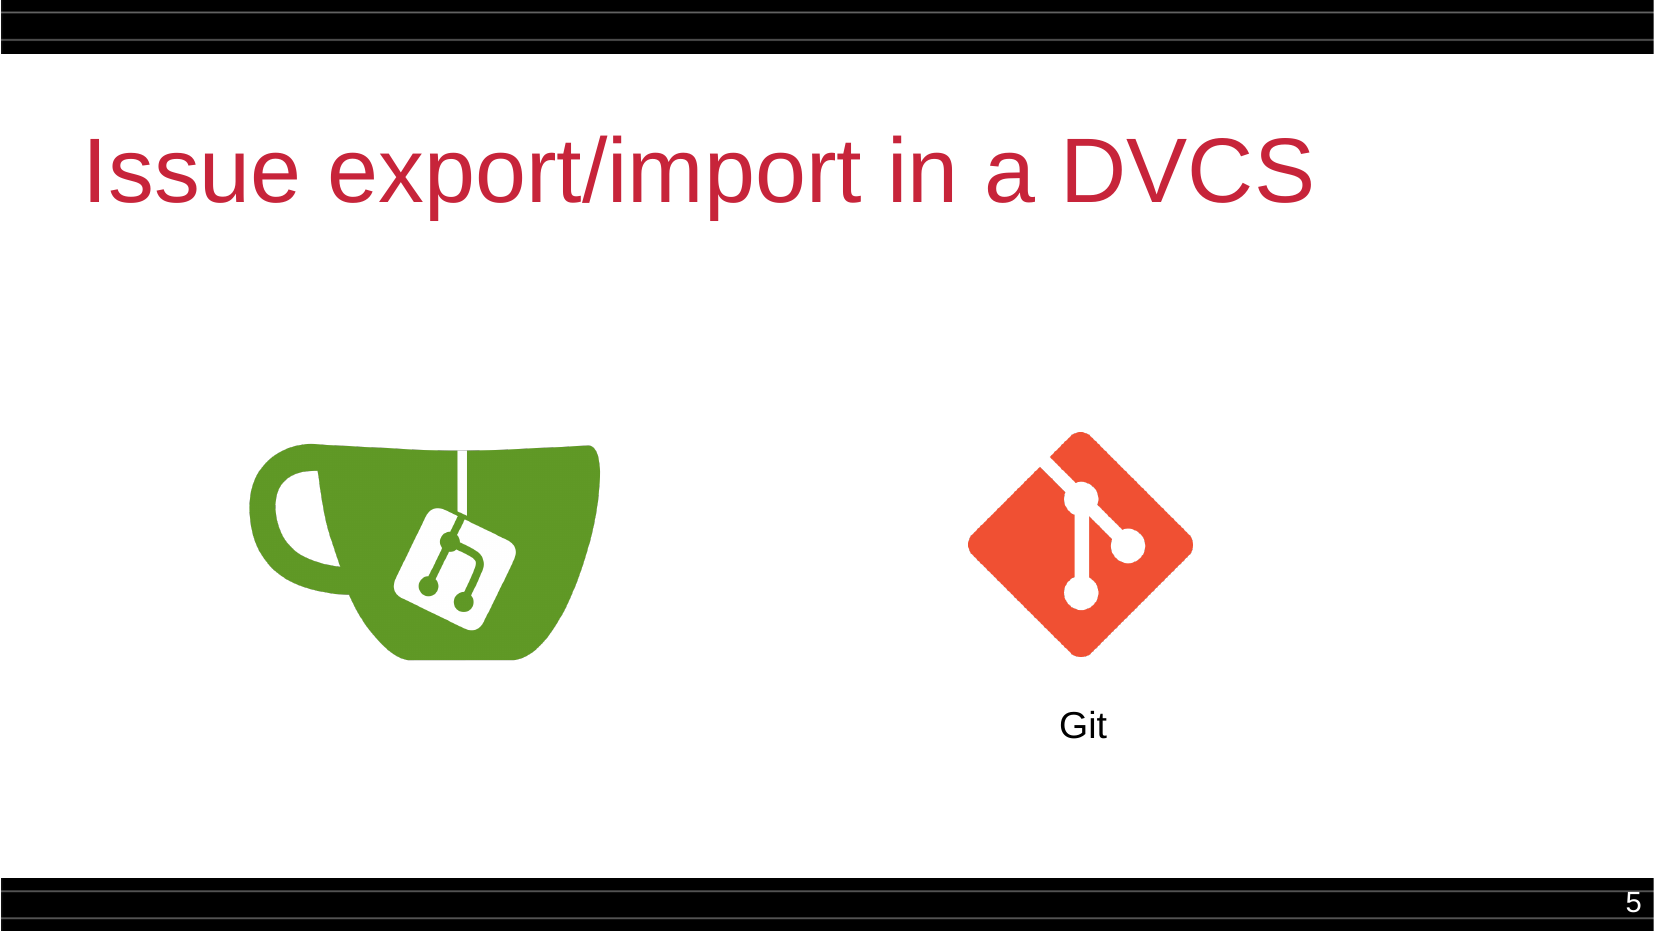

# Issue export/import in a DVCS
Git